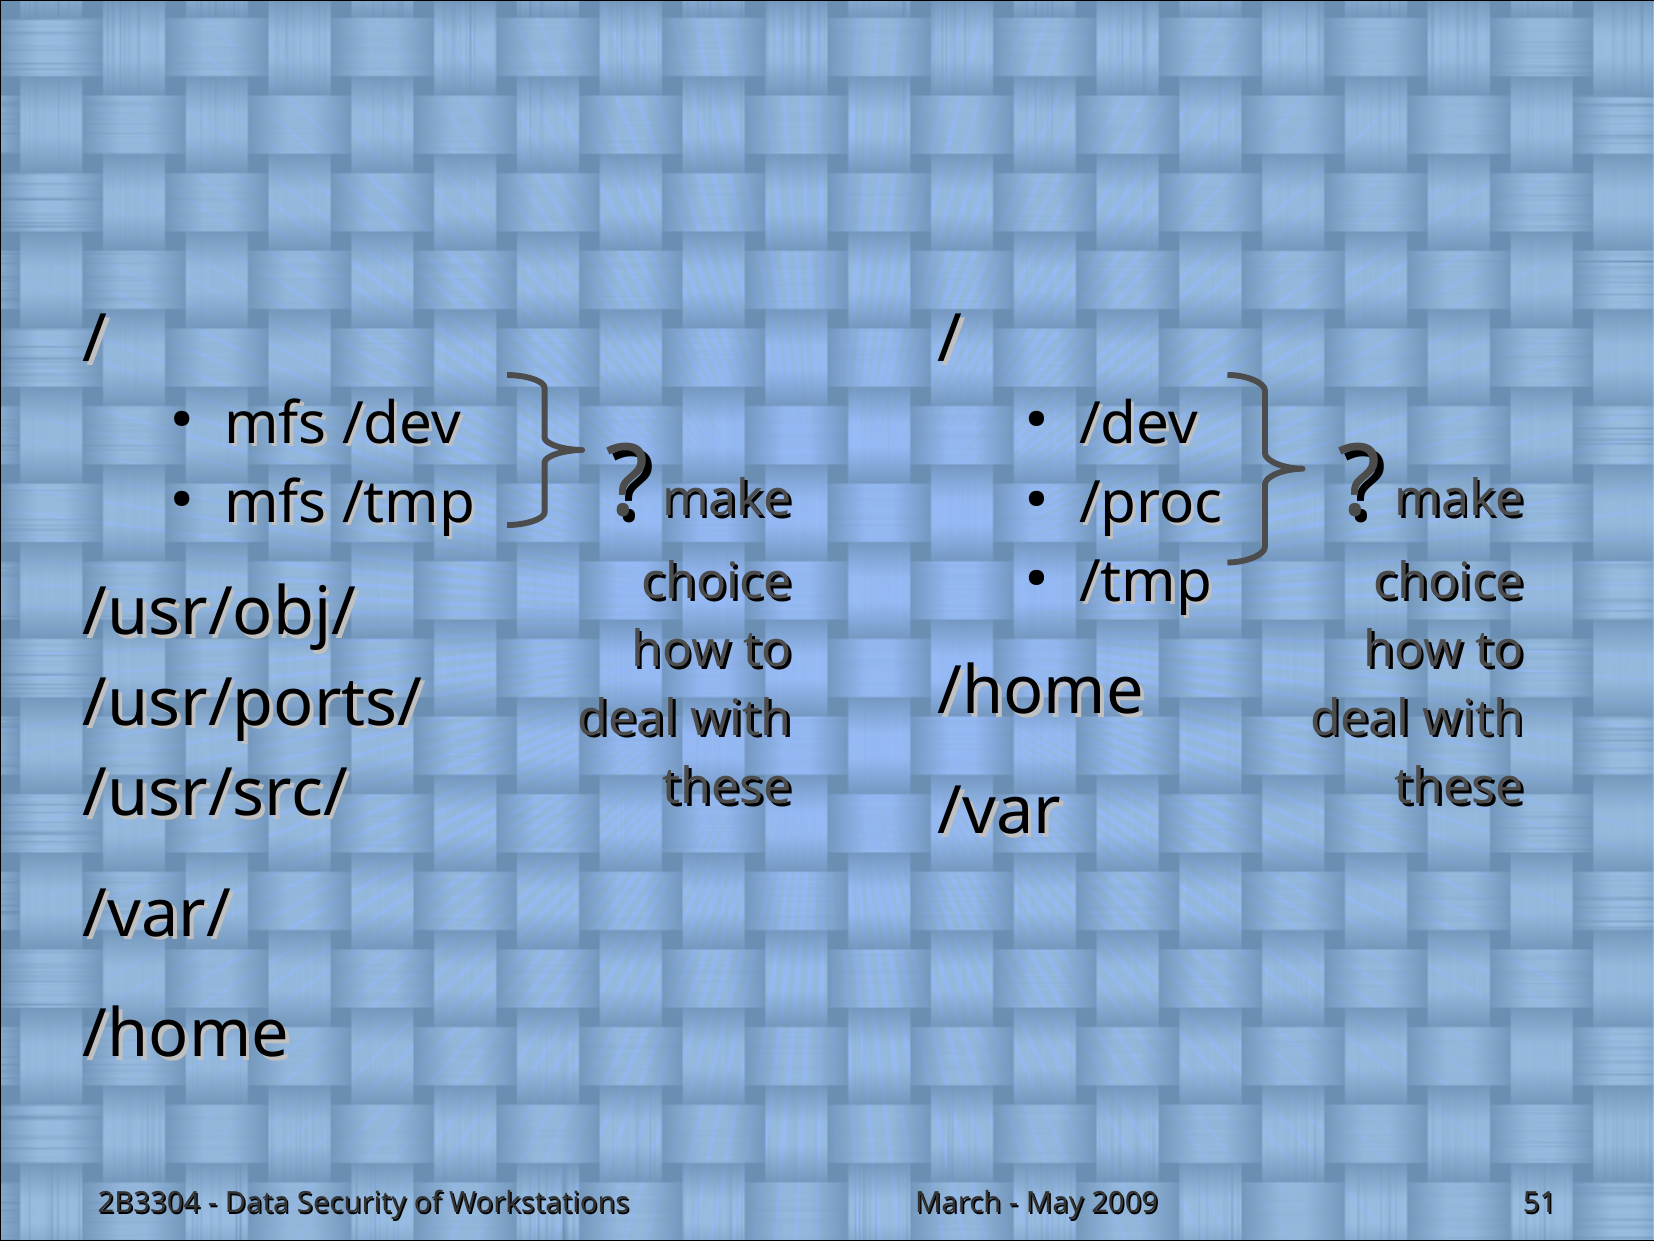

#
/
mfs /dev
mfs /tmp
/usr/obj/
/usr/ports/
/usr/src/
/var/
/home
/
/dev
/proc
/tmp
/home
/var
? make
choice
how to
deal with
these
? make
choice
how to
deal with
these